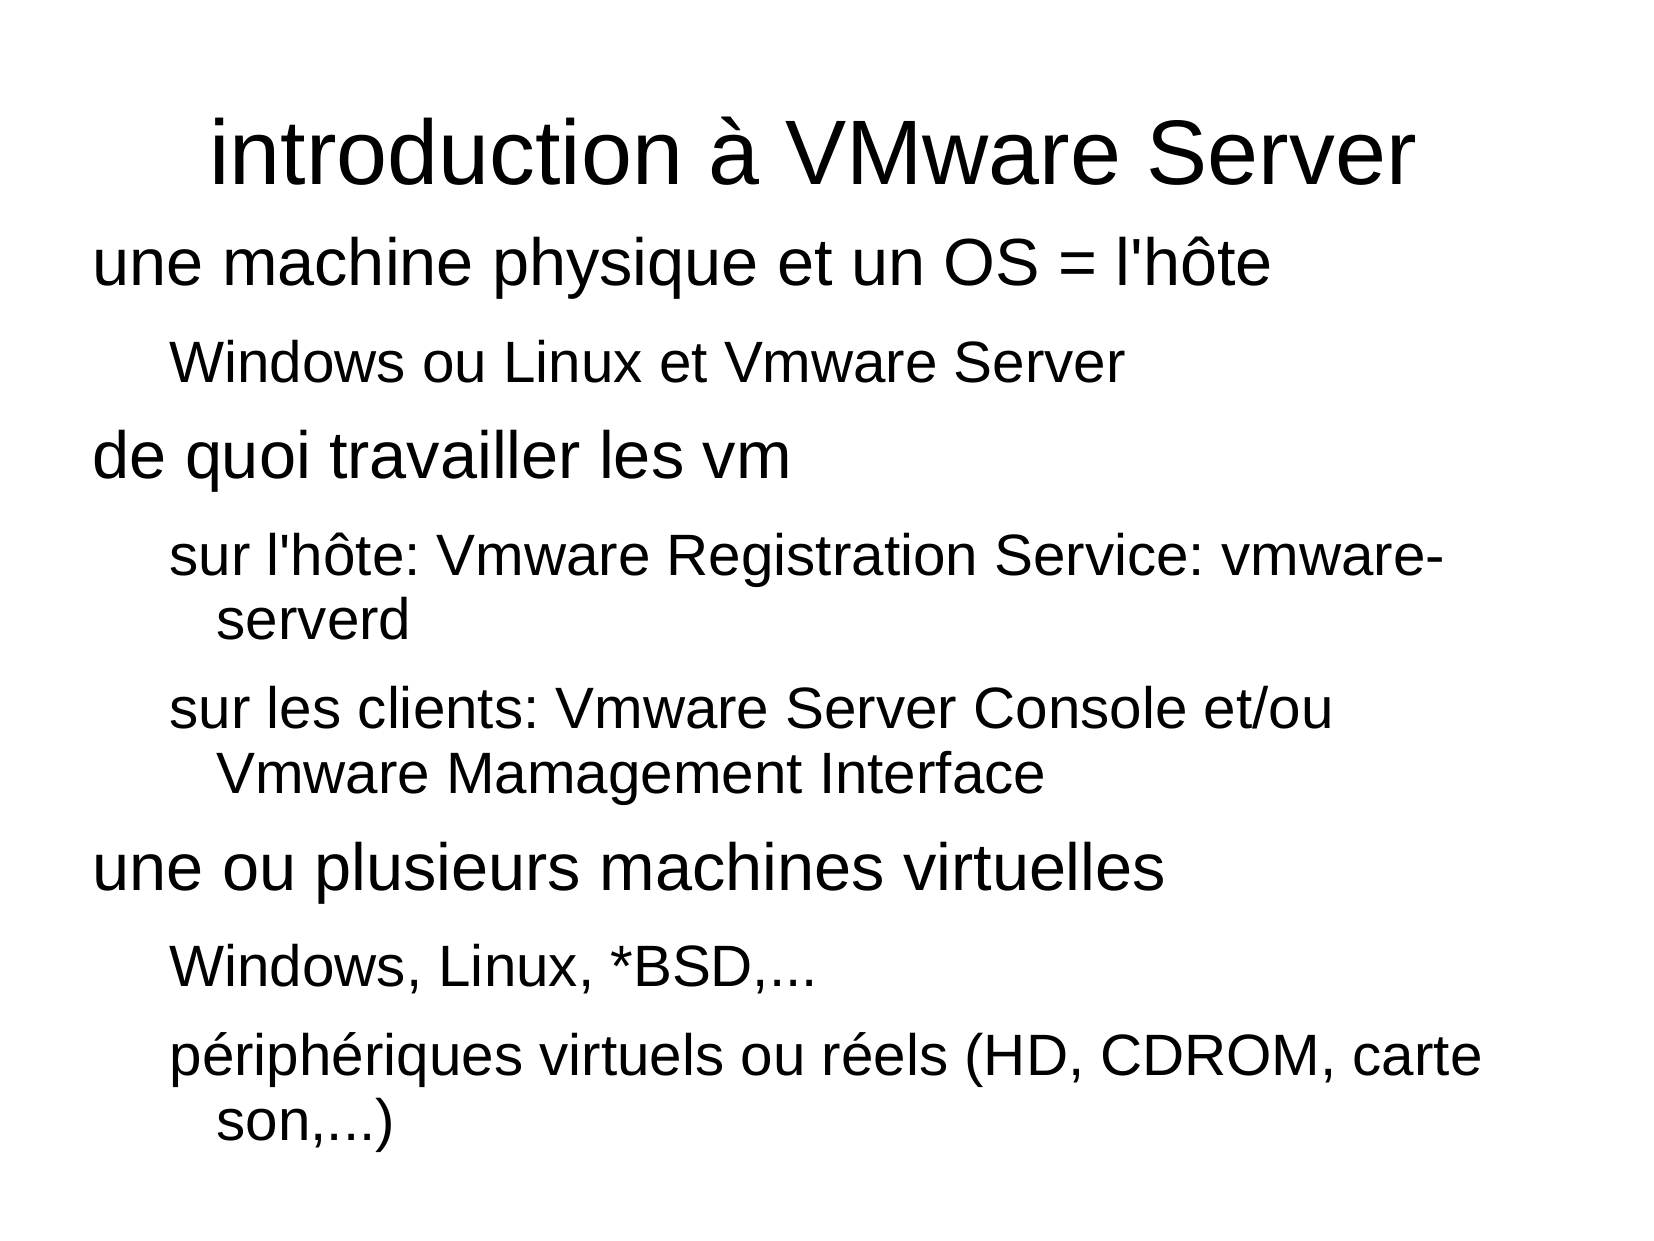

# introduction à VMware Server
une machine physique et un OS = l'hôte
Windows ou Linux et Vmware Server
de quoi travailler les vm
sur l'hôte: Vmware Registration Service: vmware-serverd
sur les clients: Vmware Server Console et/ou Vmware Mamagement Interface
une ou plusieurs machines virtuelles
Windows, Linux, *BSD,...
périphériques virtuels ou réels (HD, CDROM, carte son,...)